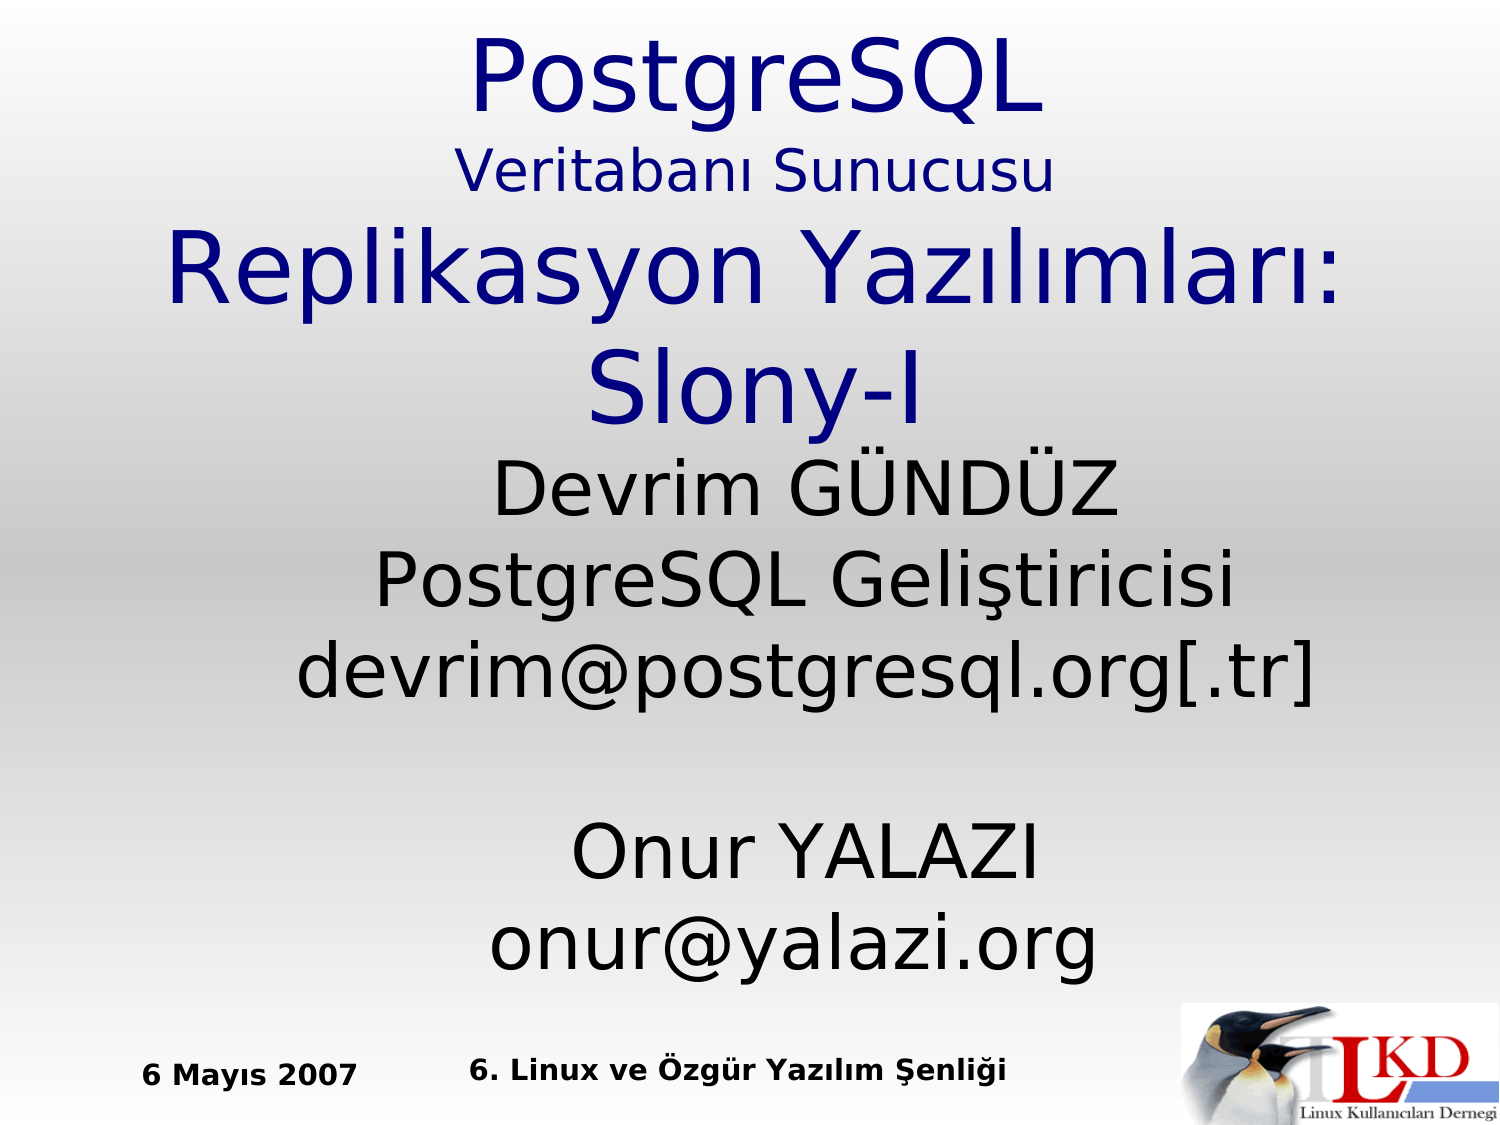

PostgreSQL
Veritabanı Sunucusu
Replikasyon Yazılımları:
Slony-I
Devrim GÜNDÜZ
PostgreSQL Geliştiricisi
devrim@postgresql.org[.tr]
Onur YALAZI
onur@yalazi.org